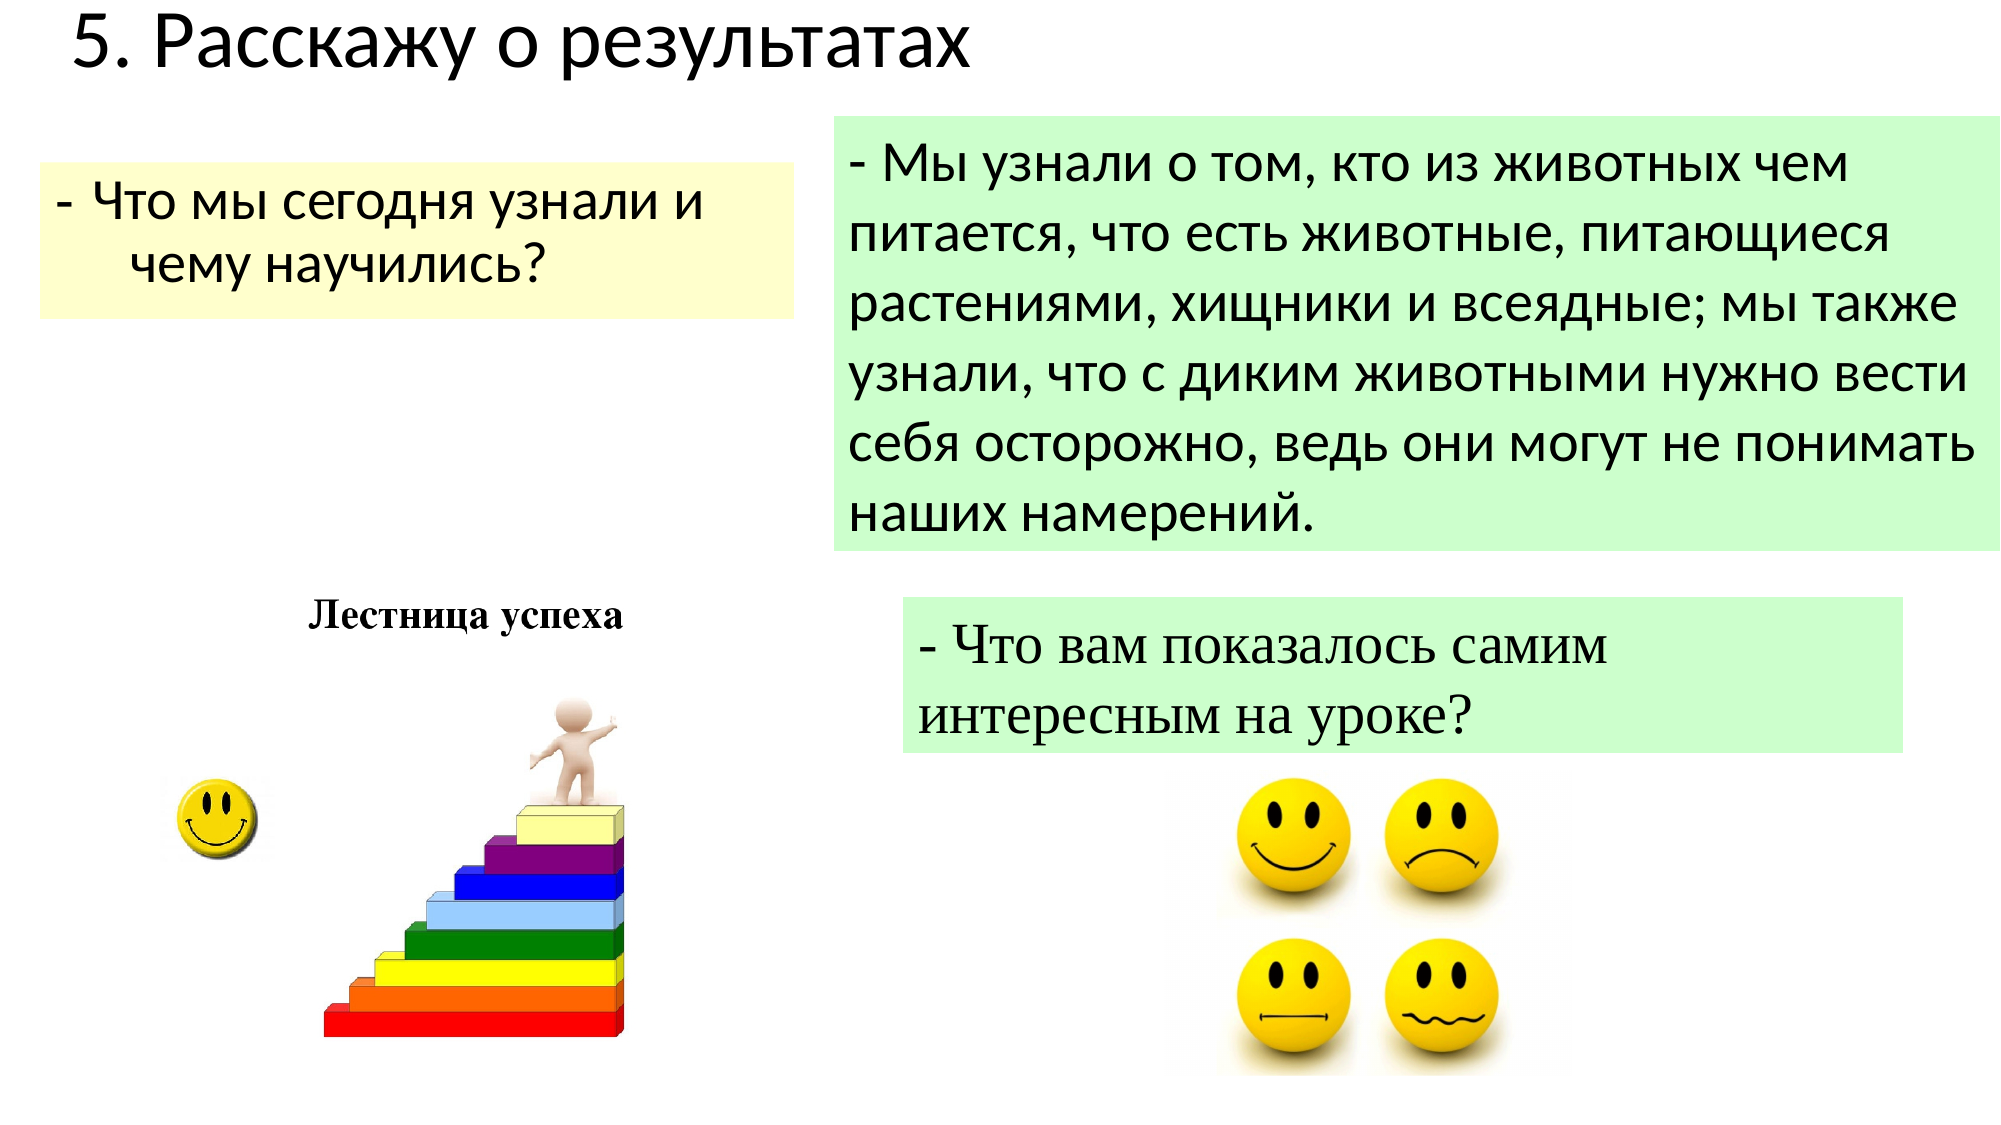

# 5. Расскажу о результатах
 Мы узнали о том, кто из животных чем питается, что есть животные, питающиеся растениями, хищники и всеядные; мы также узнали, что с диким животными нужно вести себя осторожно, ведь они могут не понимать наших намерений.
Что мы сегодня узнали и чему научились?
- Что вам показалось самим интересным на уроке?